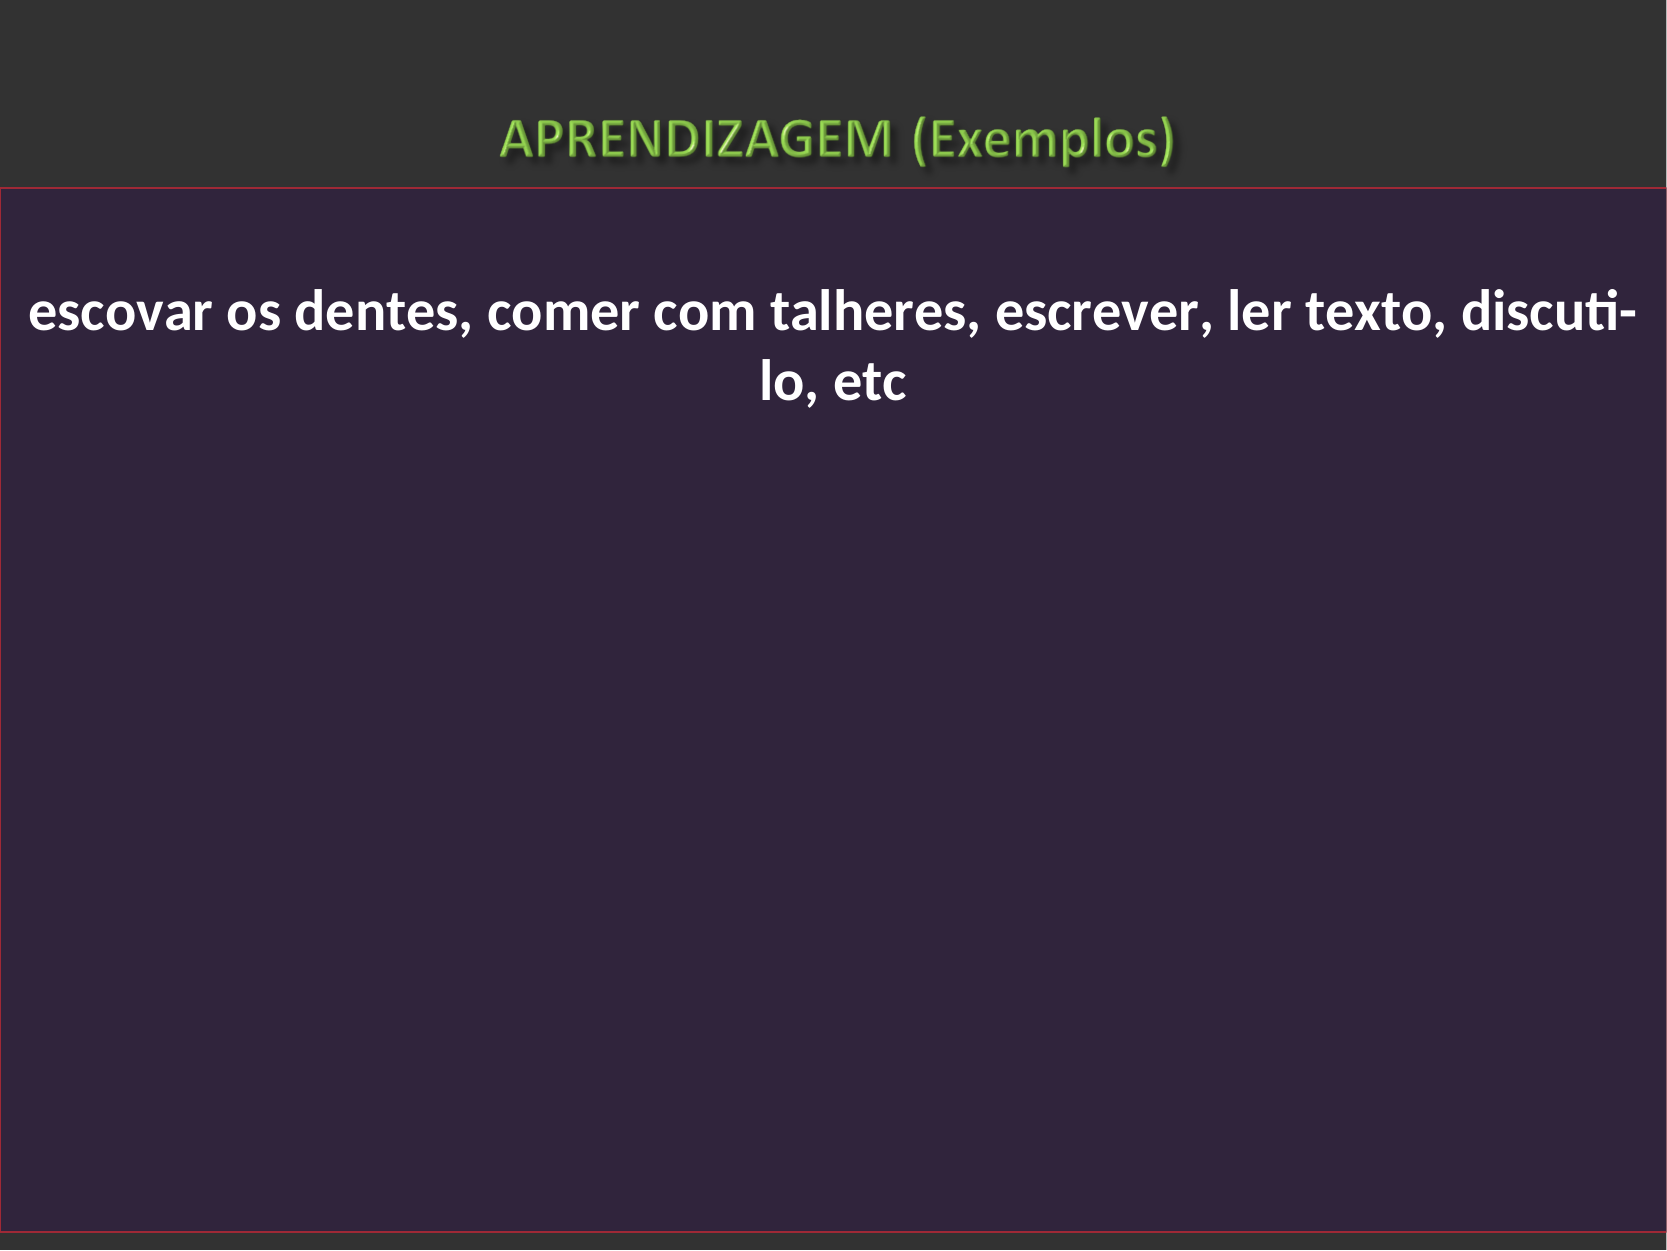

# escovar os dentes, comer com talheres, escrever, ler texto, discuti-lo, etc